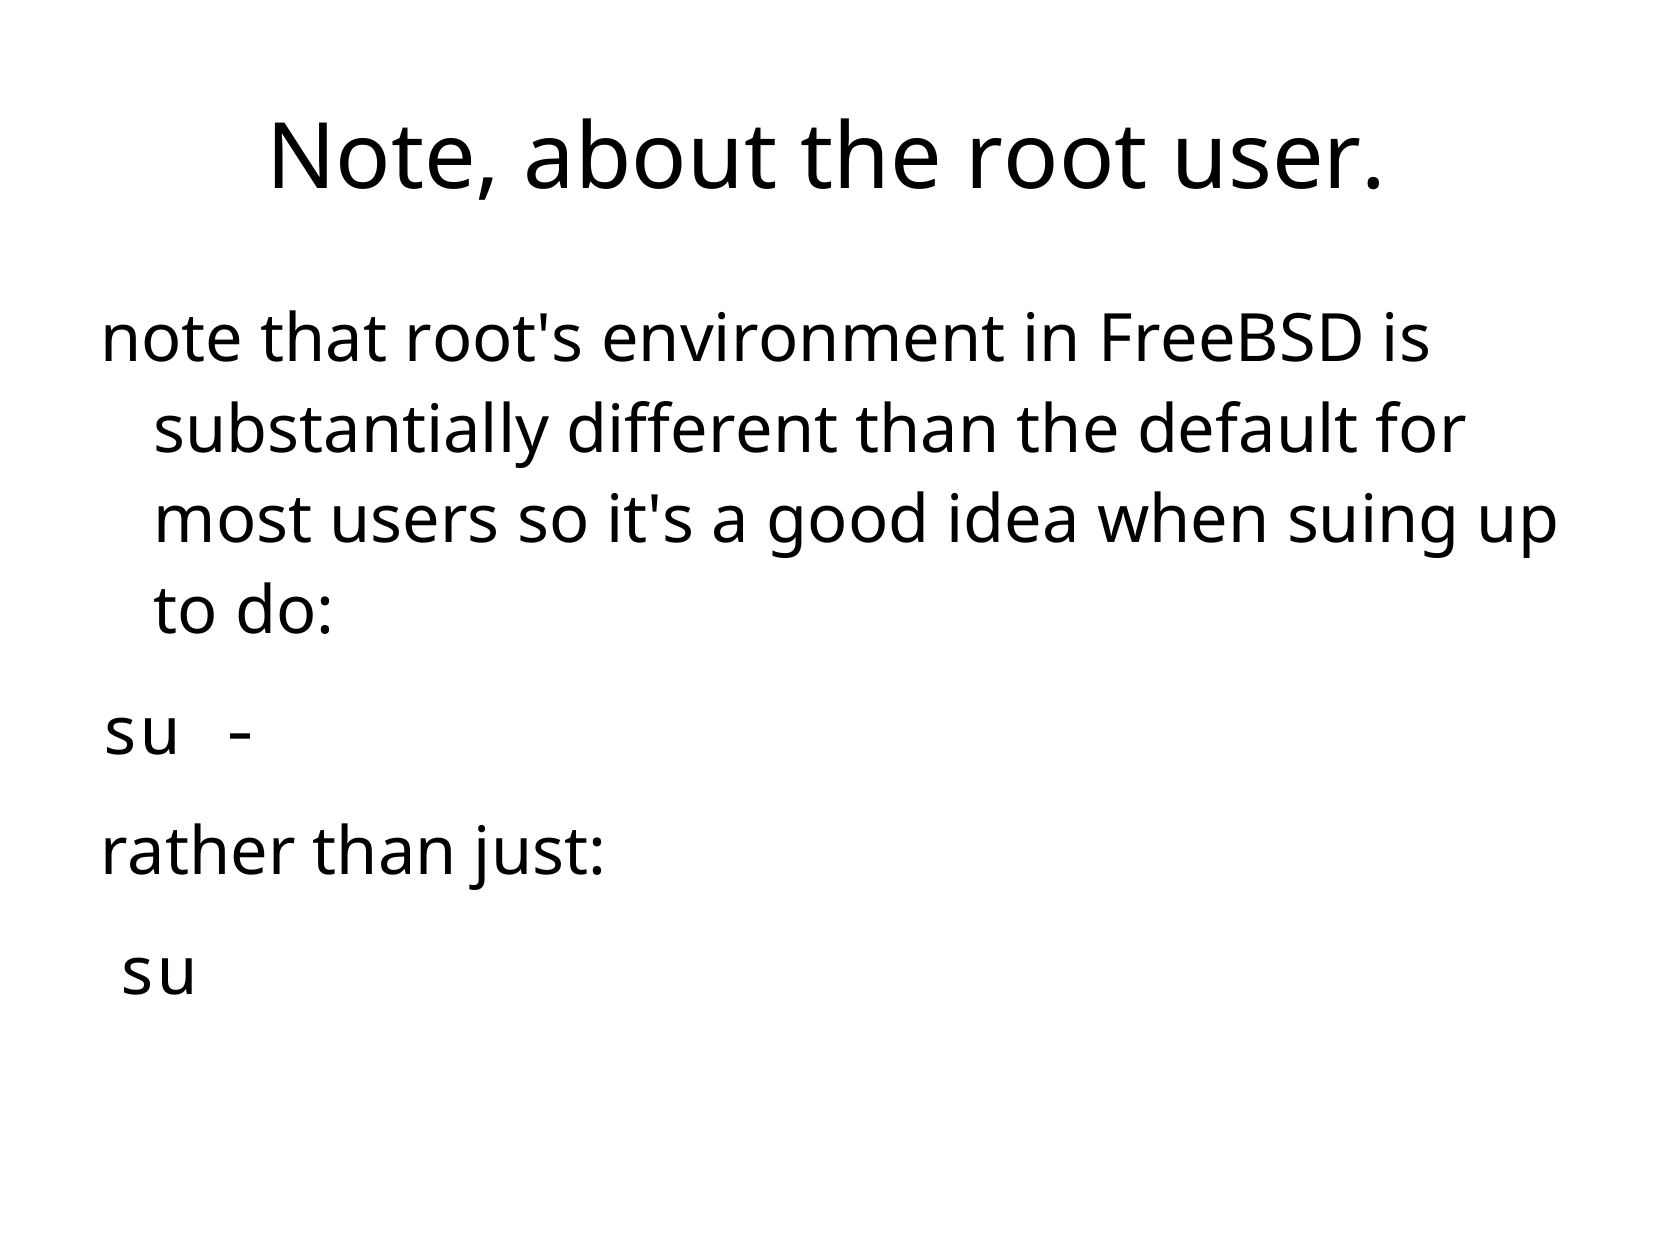

# Note, about the root user.
note that root's environment in FreeBSD is substantially different than the default for most users so it's a good idea when suing up to do:
su -
rather than just:
 su